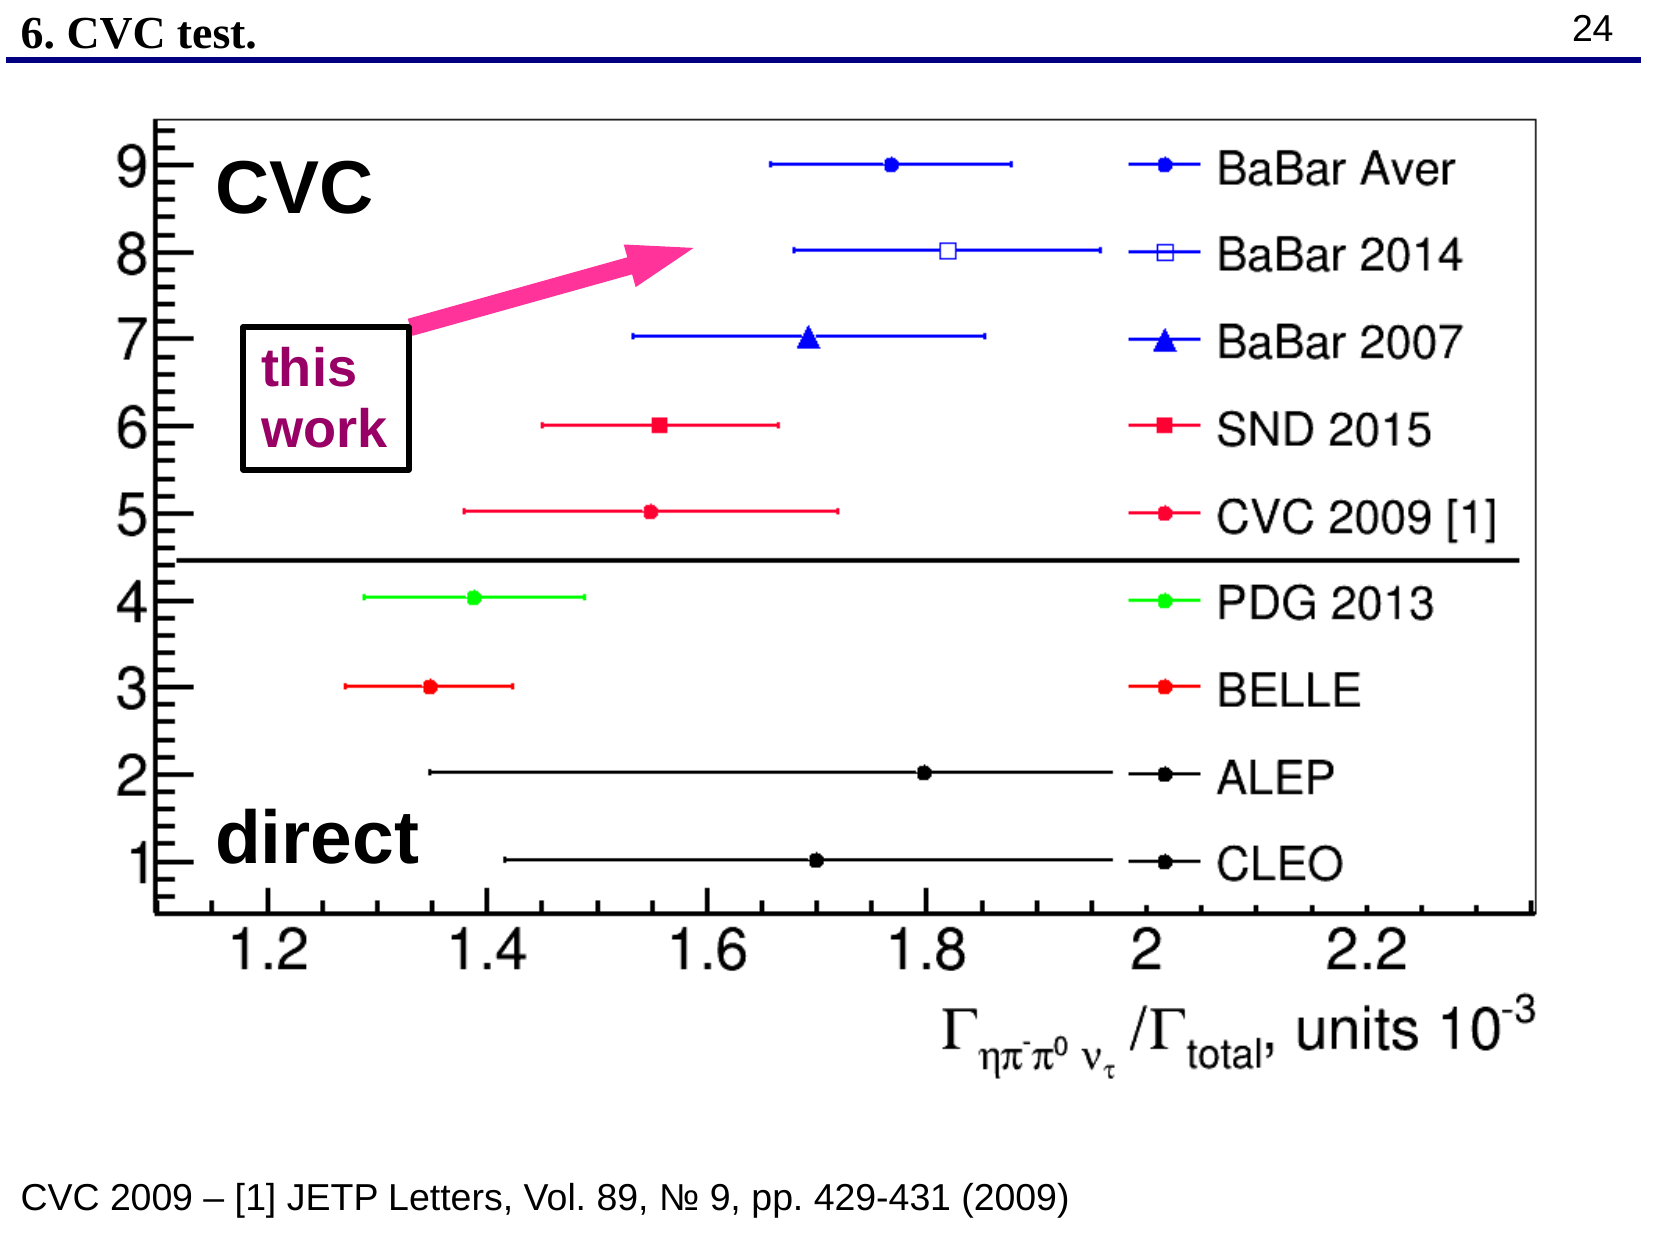

24
6. CVC test.
CVC
this work
direct
CVC 2009 – [1] JETP Letters, Vol. 89, № 9, pp. 429-431 (2009)